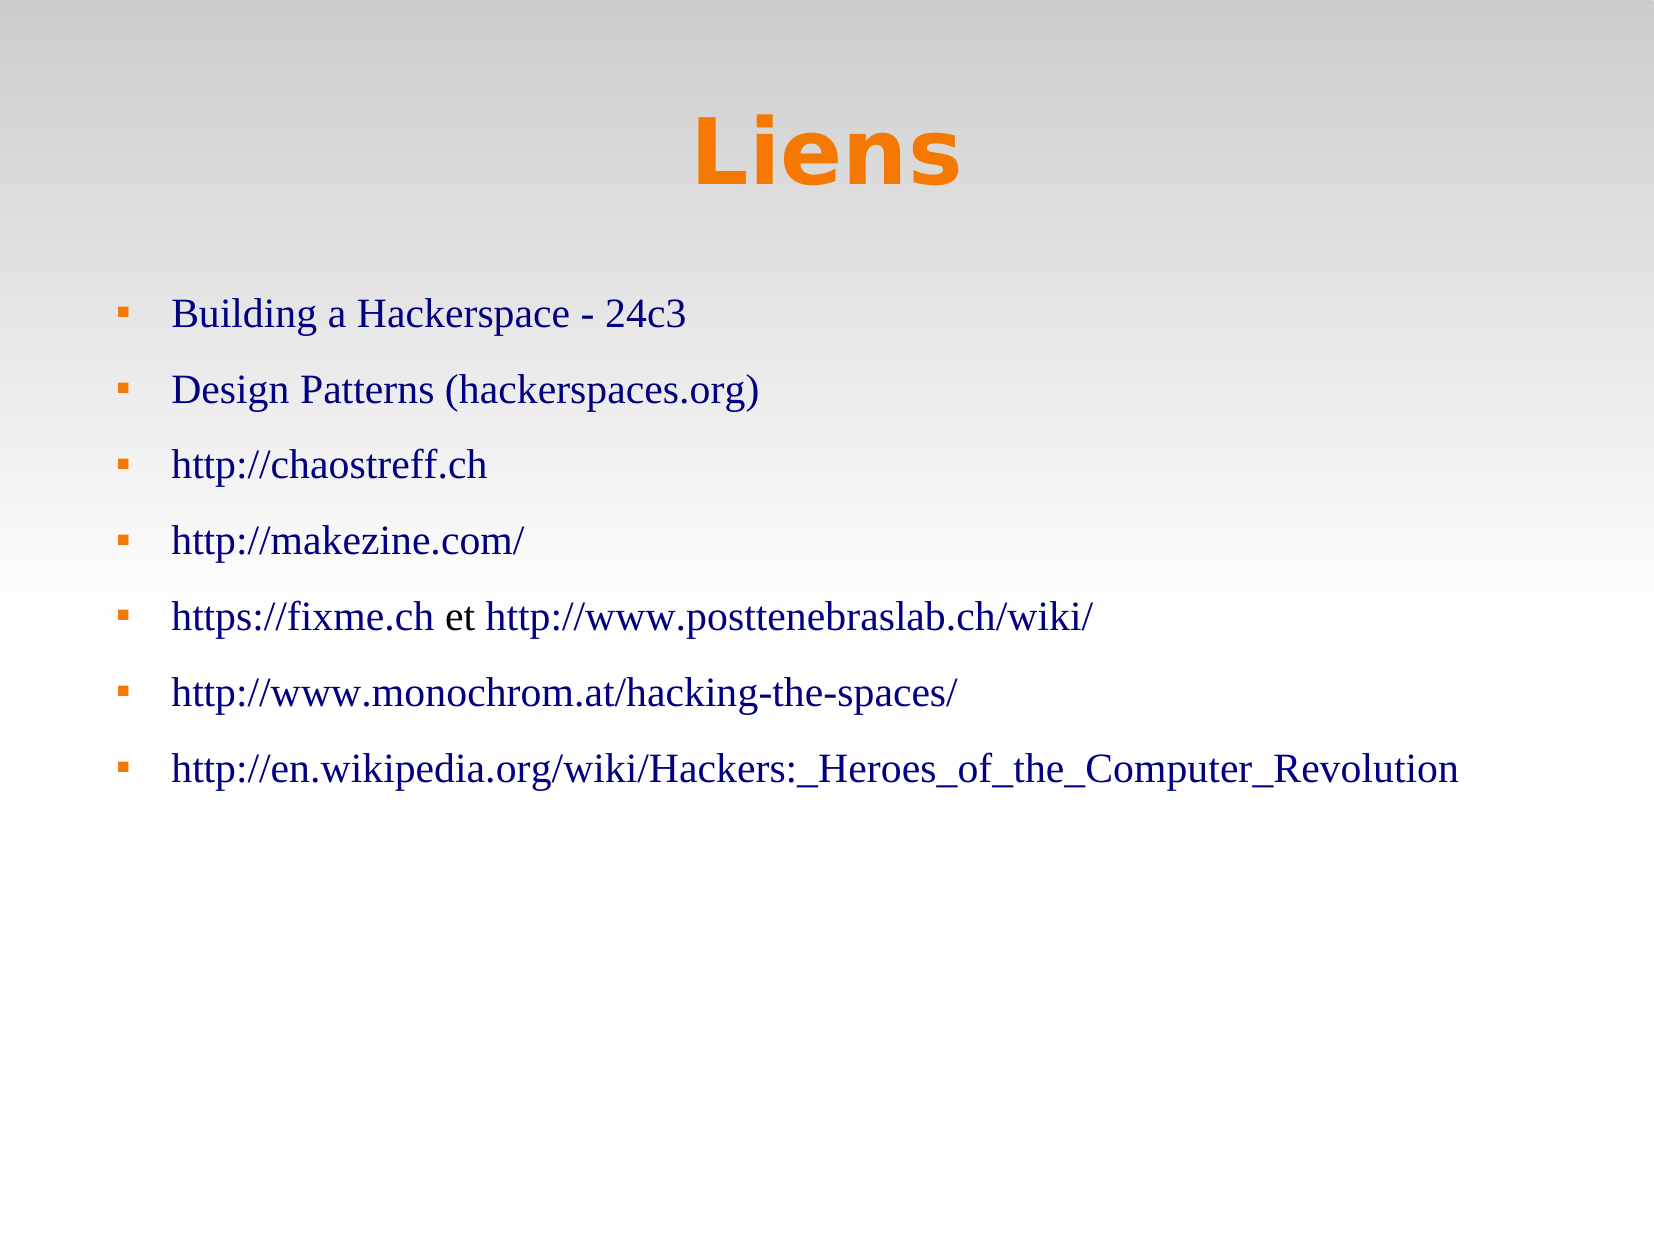

# Liens
Building a Hackerspace - 24c3
Design Patterns (hackerspaces.org)
http://chaostreff.ch
http://makezine.com/
https://fixme.ch et http://www.posttenebraslab.ch/wiki/
http://www.monochrom.at/hacking-the-spaces/
http://en.wikipedia.org/wiki/Hackers:_Heroes_of_the_Computer_Revolution